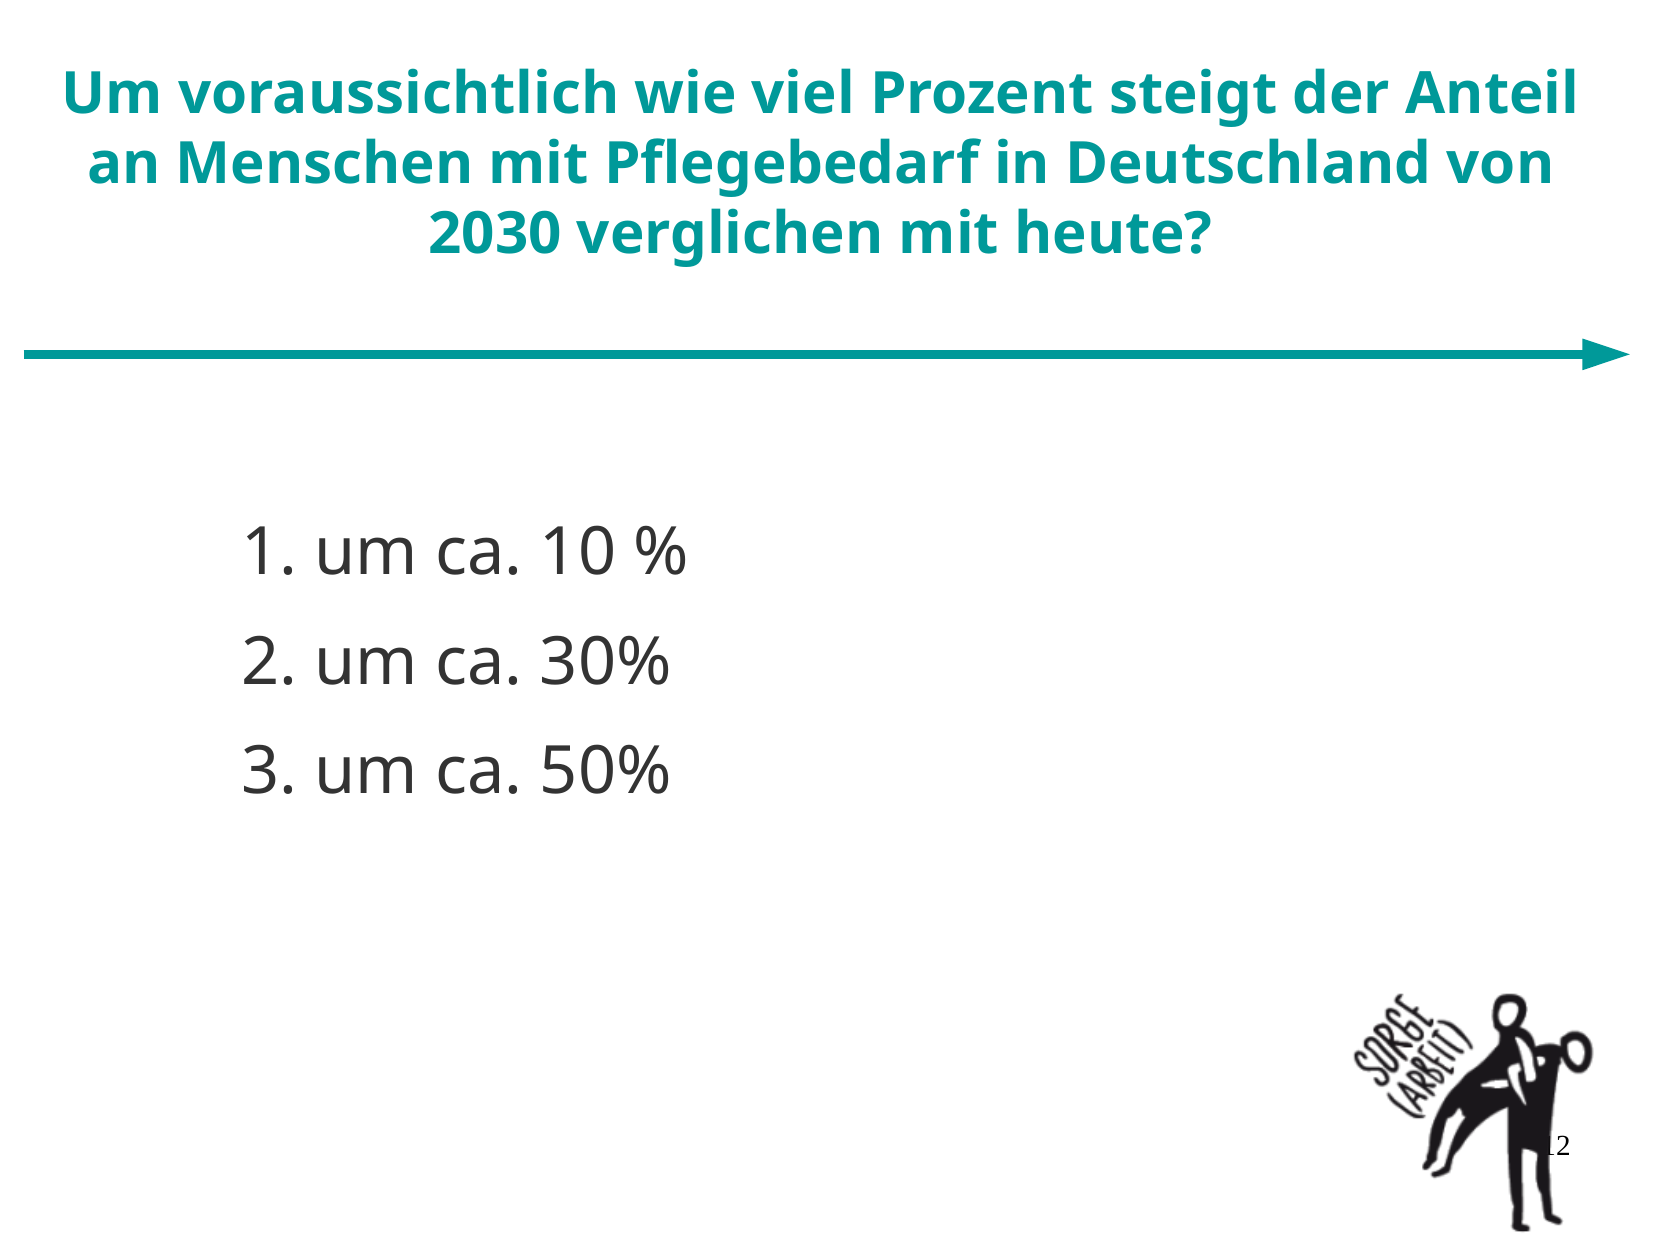

# Um voraussichtlich wie viel Prozent steigt der Anteil an Menschen mit Pflegebedarf in Deutschland von 2030 verglichen mit heute?
1. um ca. 10 %
2. um ca. 30%
3. um ca. 50%
12